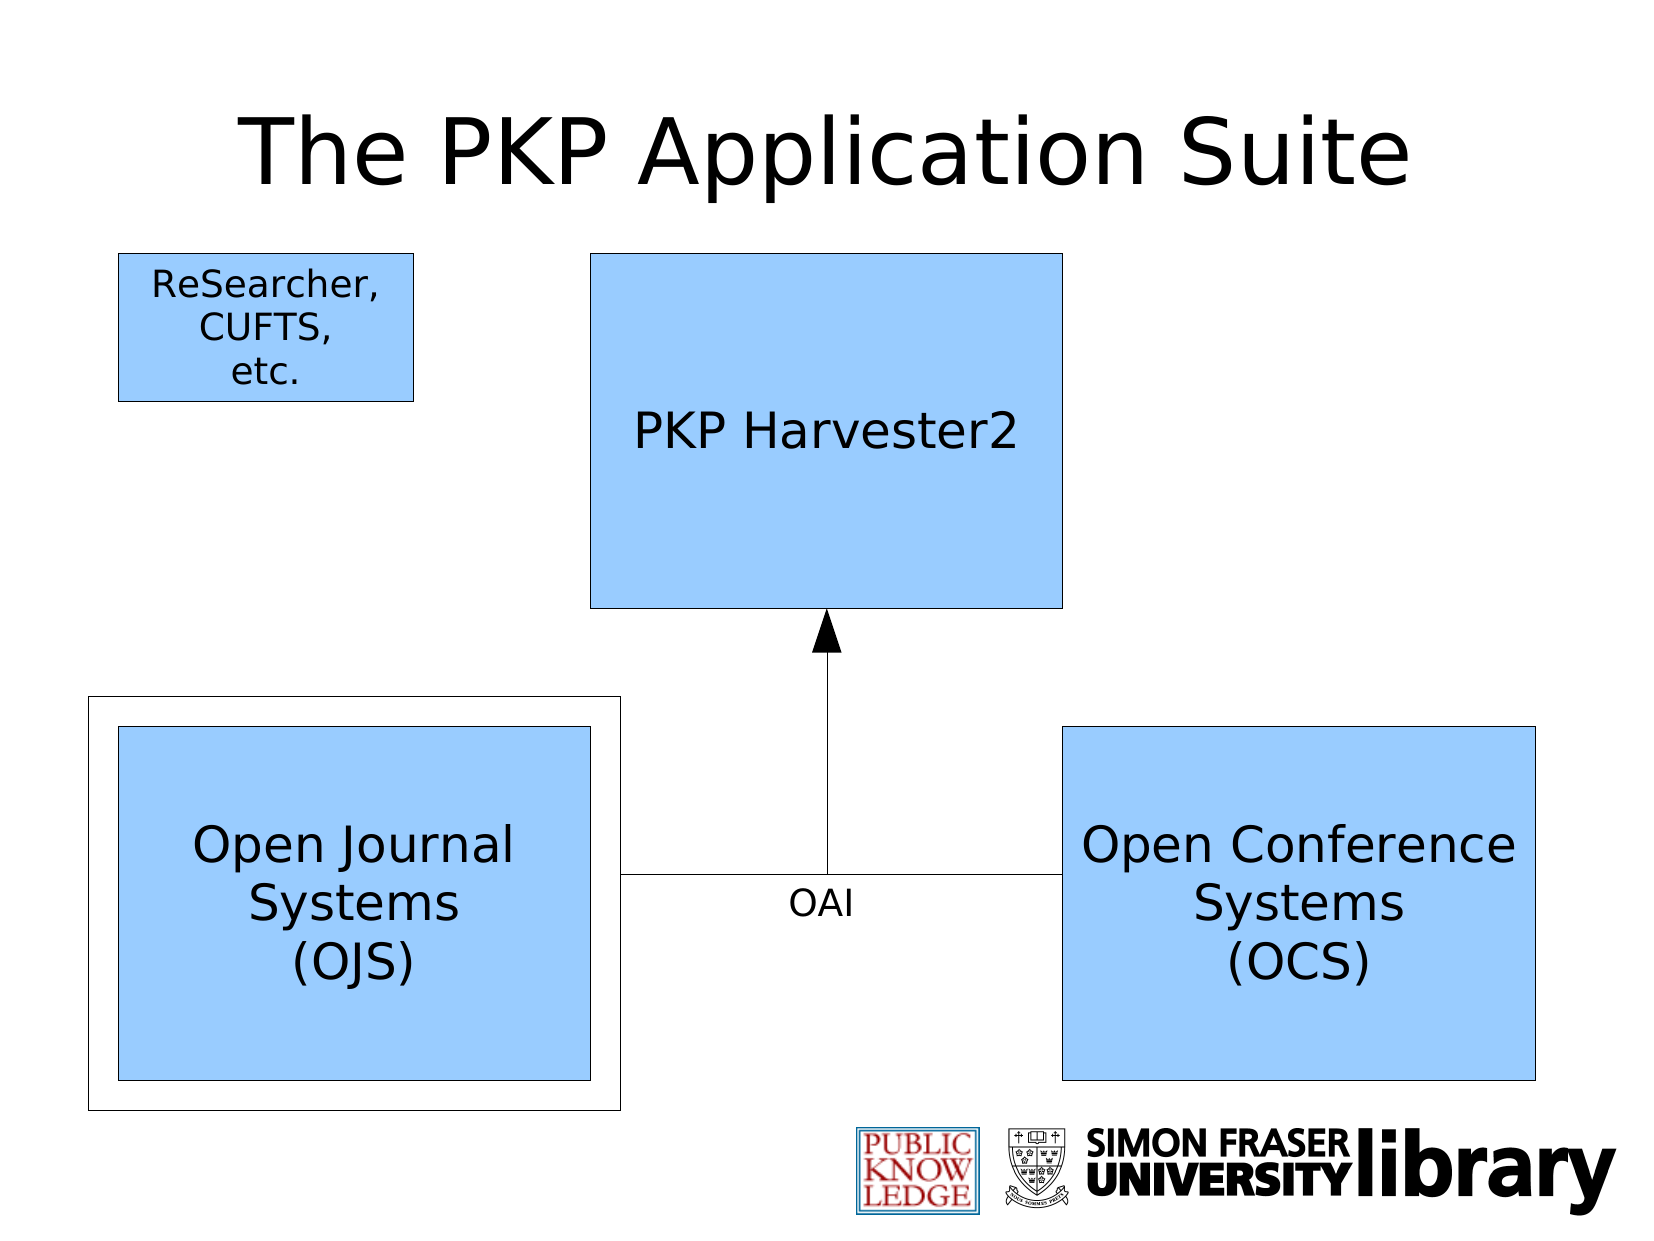

# The PKP Application Suite
ReSearcher,
CUFTS,
etc.
PKP Harvester2
Open Journal
Systems
(OJS)
Open Conference
Systems
(OCS)
OAI